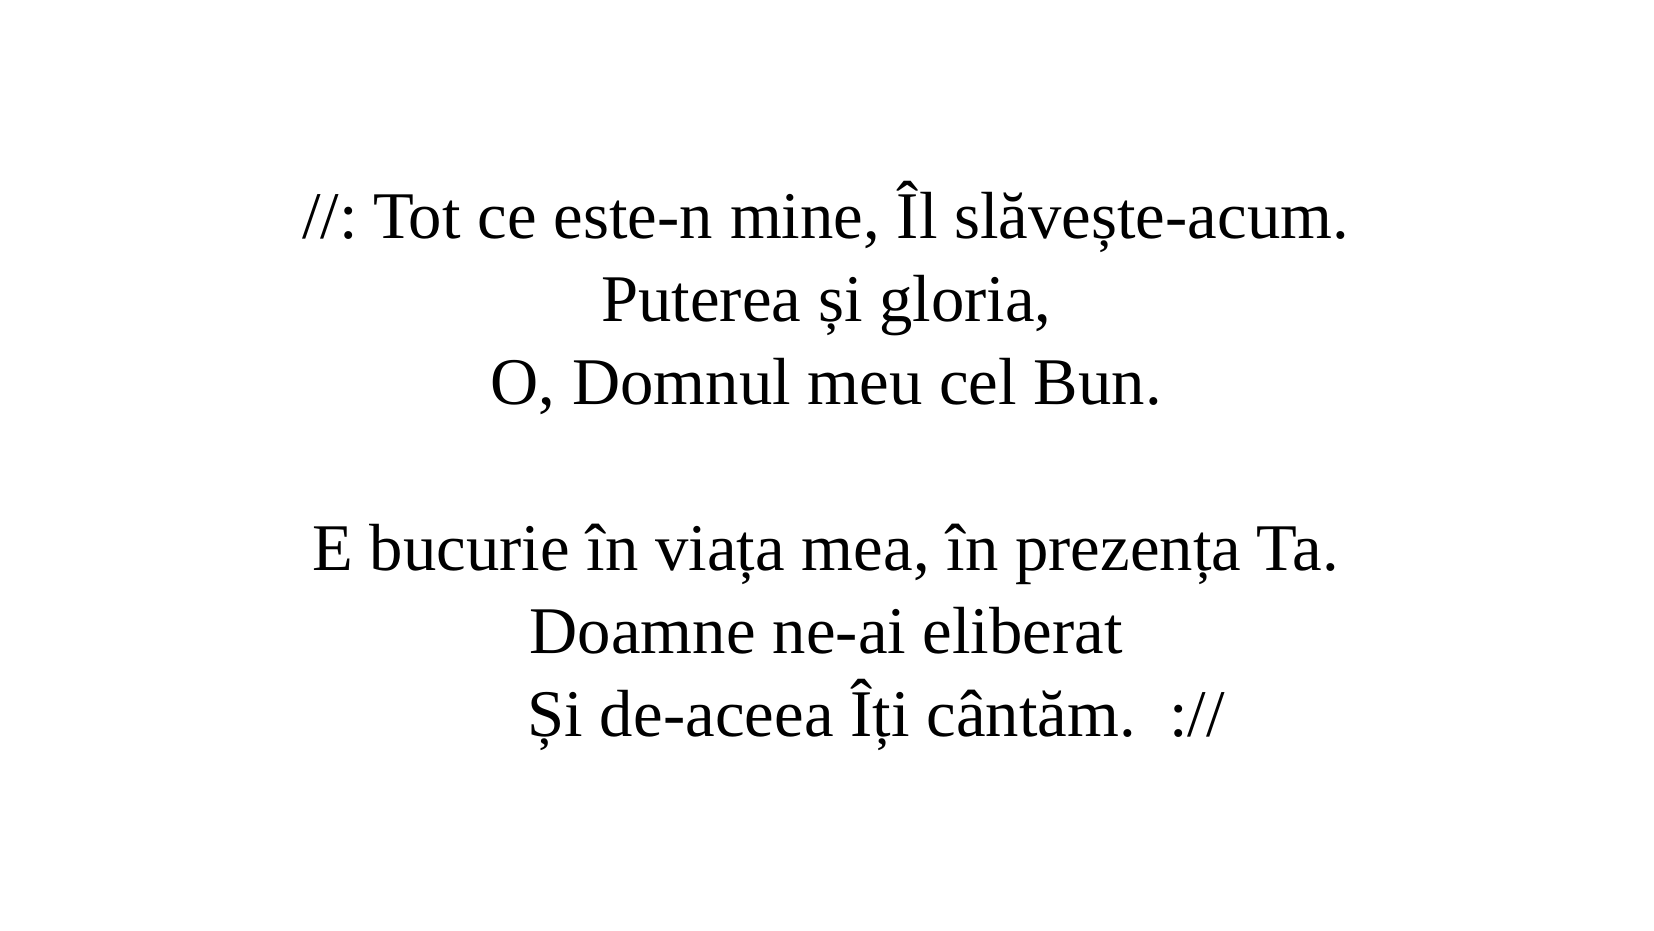

# //: Tot ce este-n mine, Îl slăvește-acum.
Puterea și gloria,
O, Domnul meu cel Bun.
E bucurie în viața mea, în prezența Ta.
Doamne ne-ai eliberat
 Și de-aceea Îți cântăm. ://